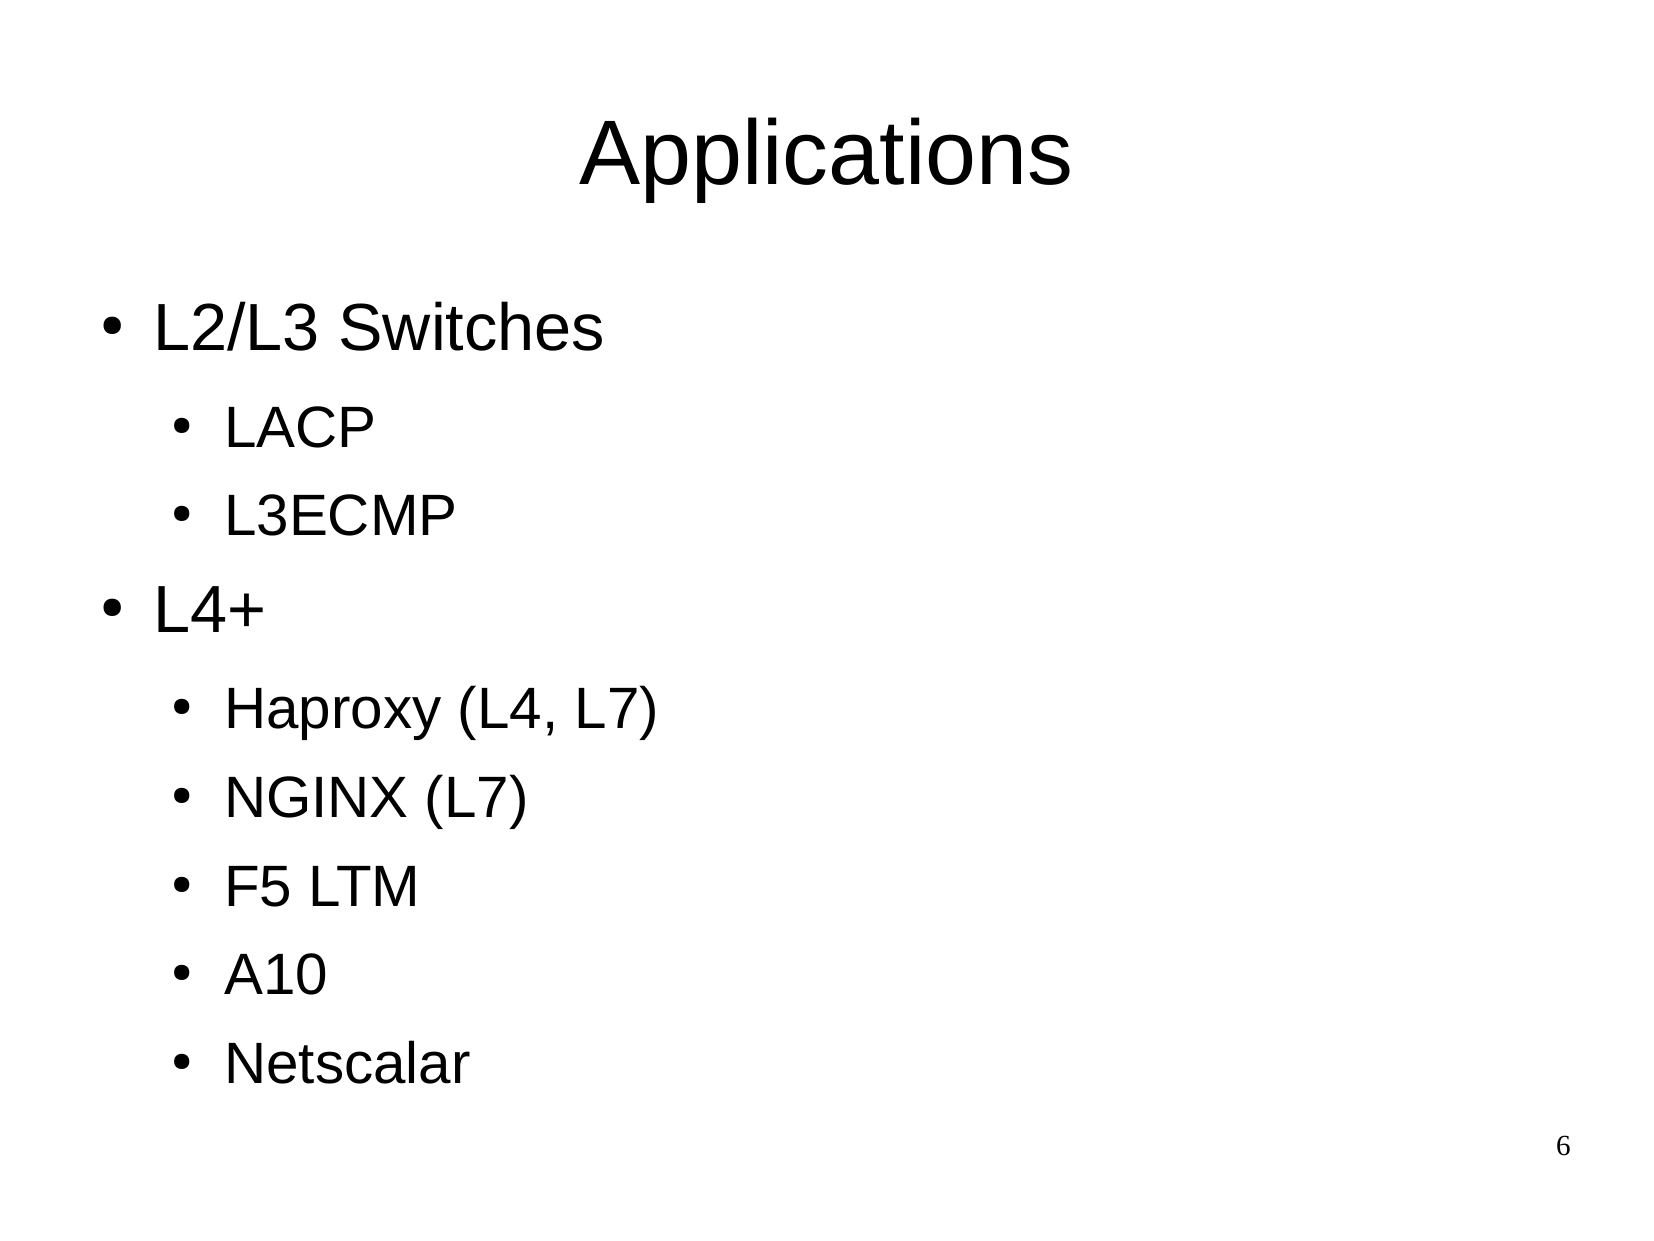

# Applications
L2/L3 Switches
LACP
L3ECMP
L4+
Haproxy (L4, L7)
NGINX (L7)
F5 LTM
A10
Netscalar
6